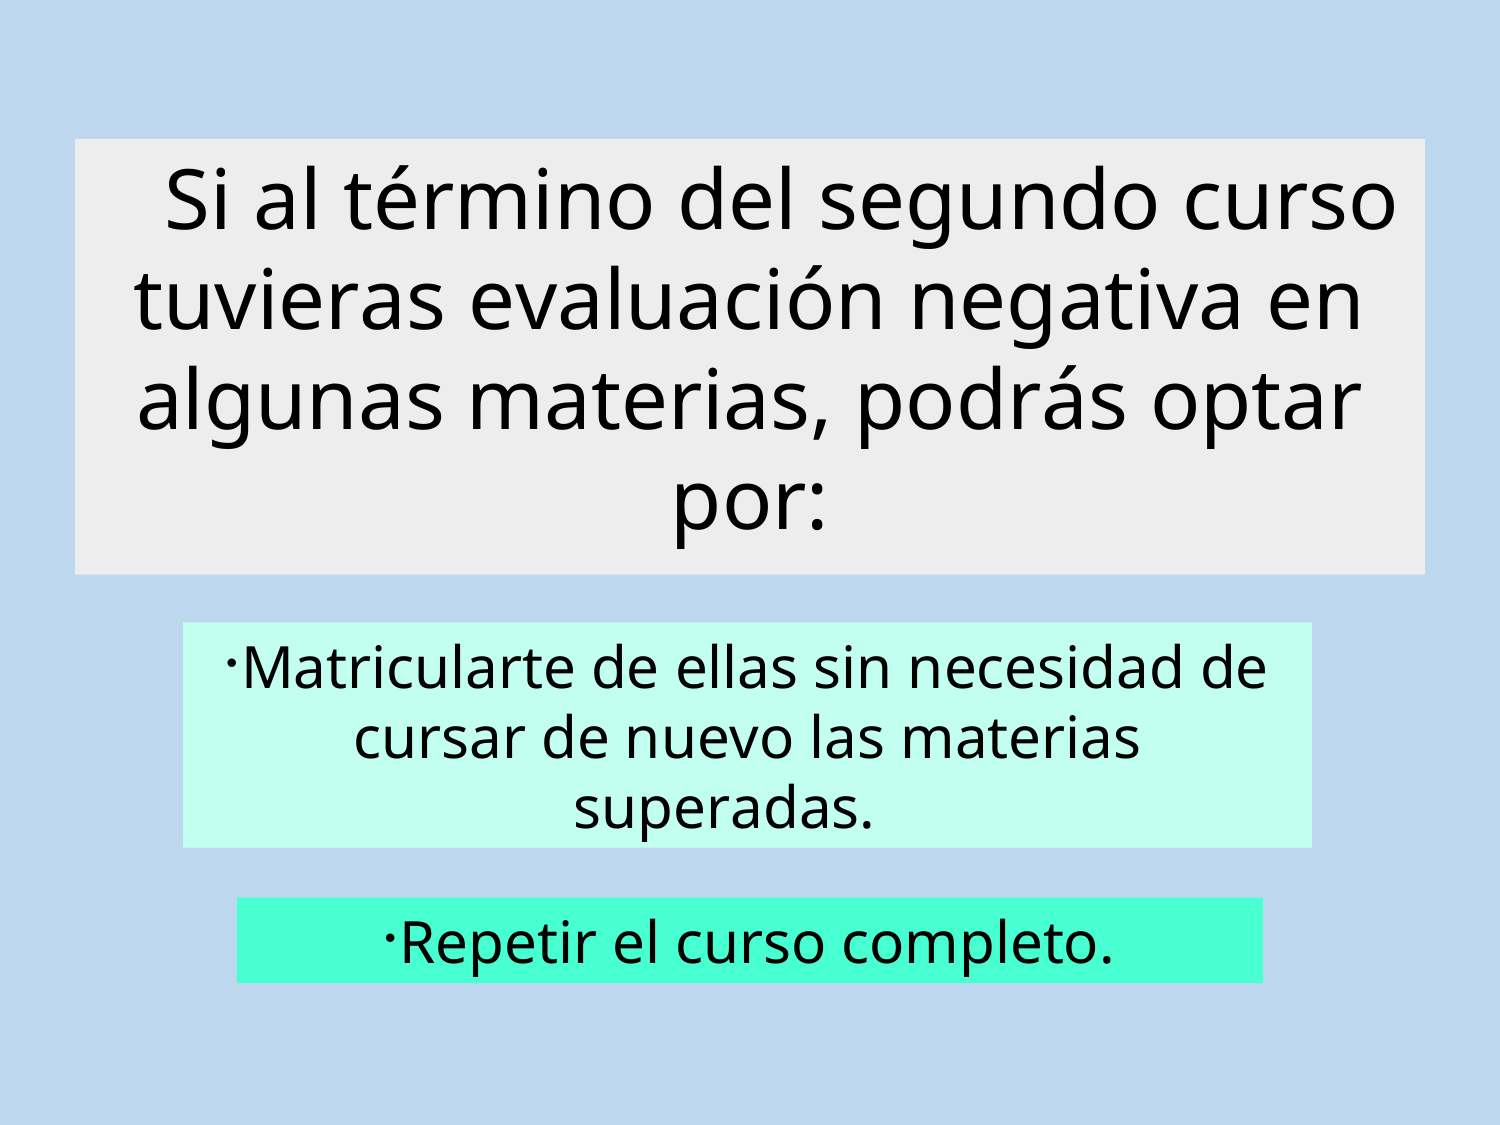

Si al término del segundo curso tuvieras evaluación negativa en algunas materias, podrás optar por:
Matricularte de ellas sin necesidad de cursar de nuevo las materias superadas.
Repetir el curso completo.